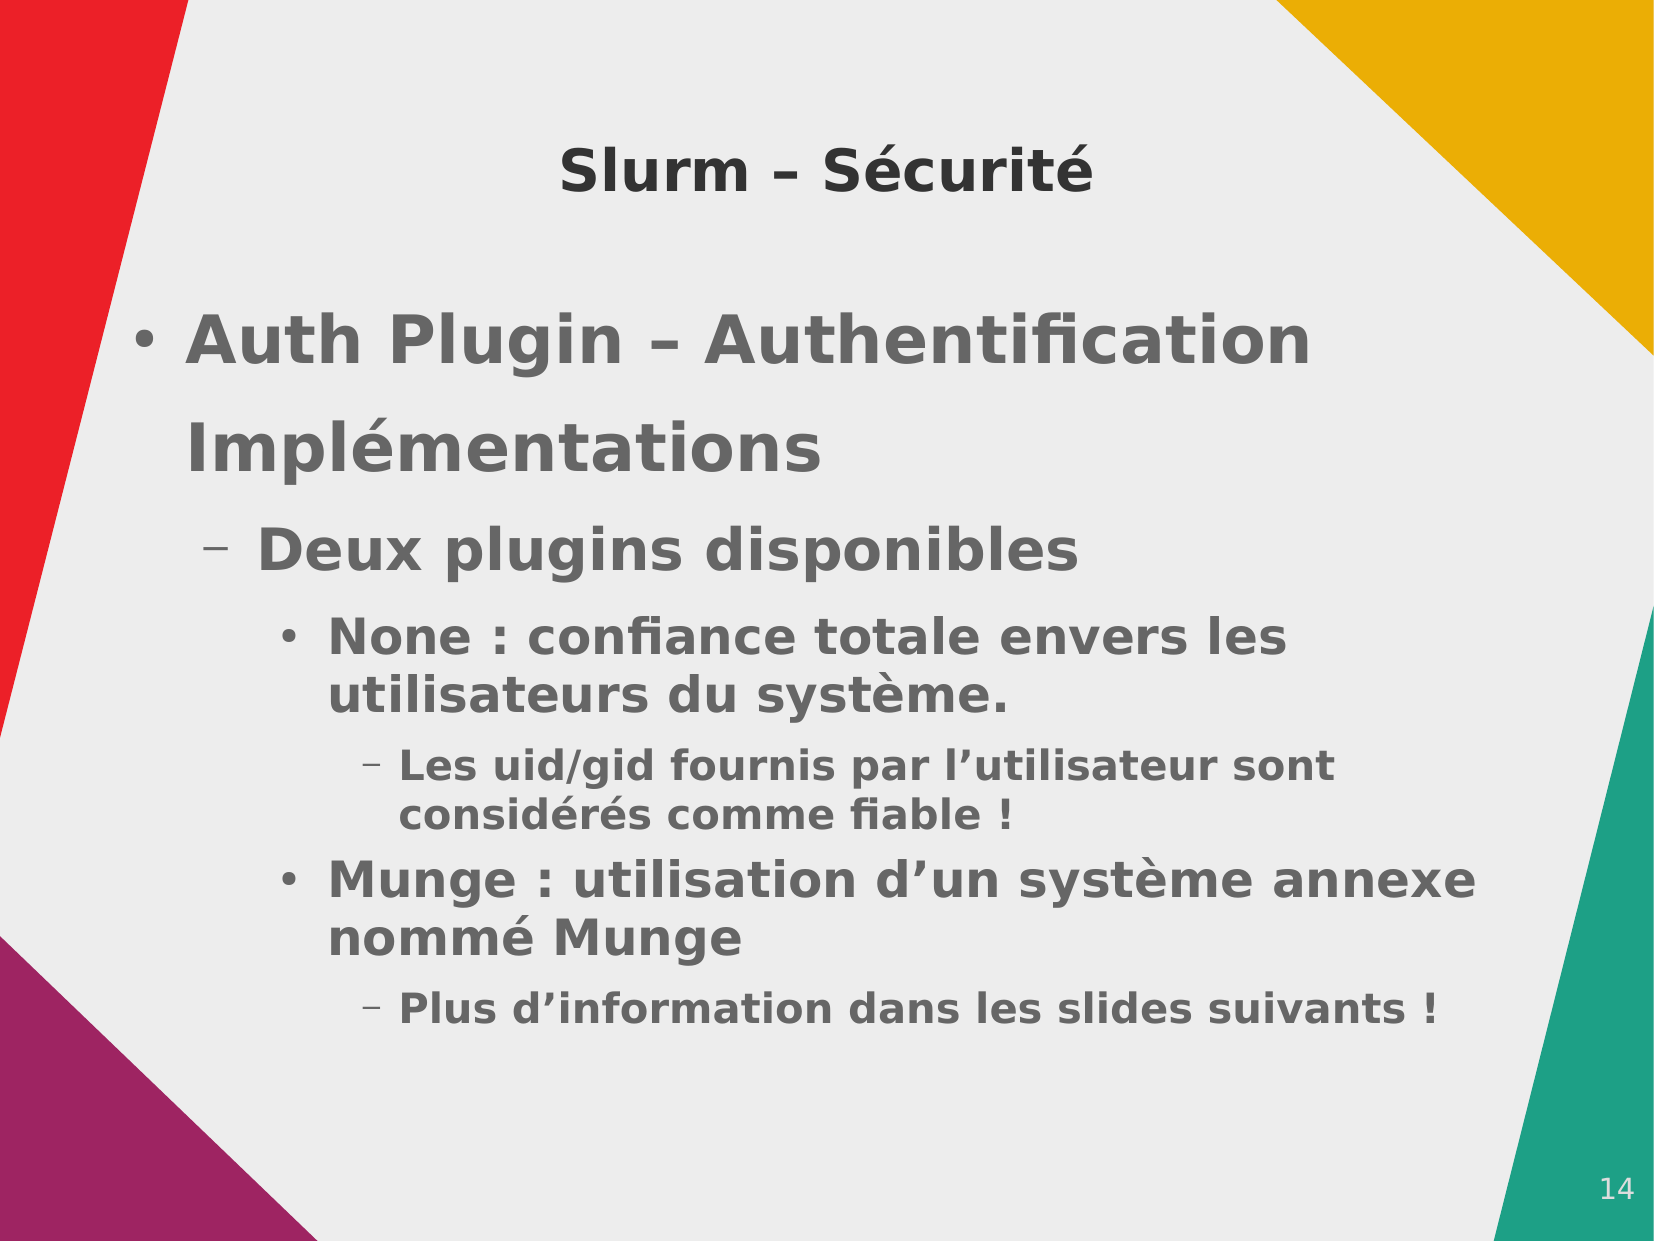

# Slurm – Sécurité
Auth Plugin – Authentification
Implémentations
Deux plugins disponibles
None : confiance totale envers les utilisateurs du système.
Les uid/gid fournis par l’utilisateur sont considérés comme fiable !
Munge : utilisation d’un système annexe nommé Munge
Plus d’information dans les slides suivants !
14